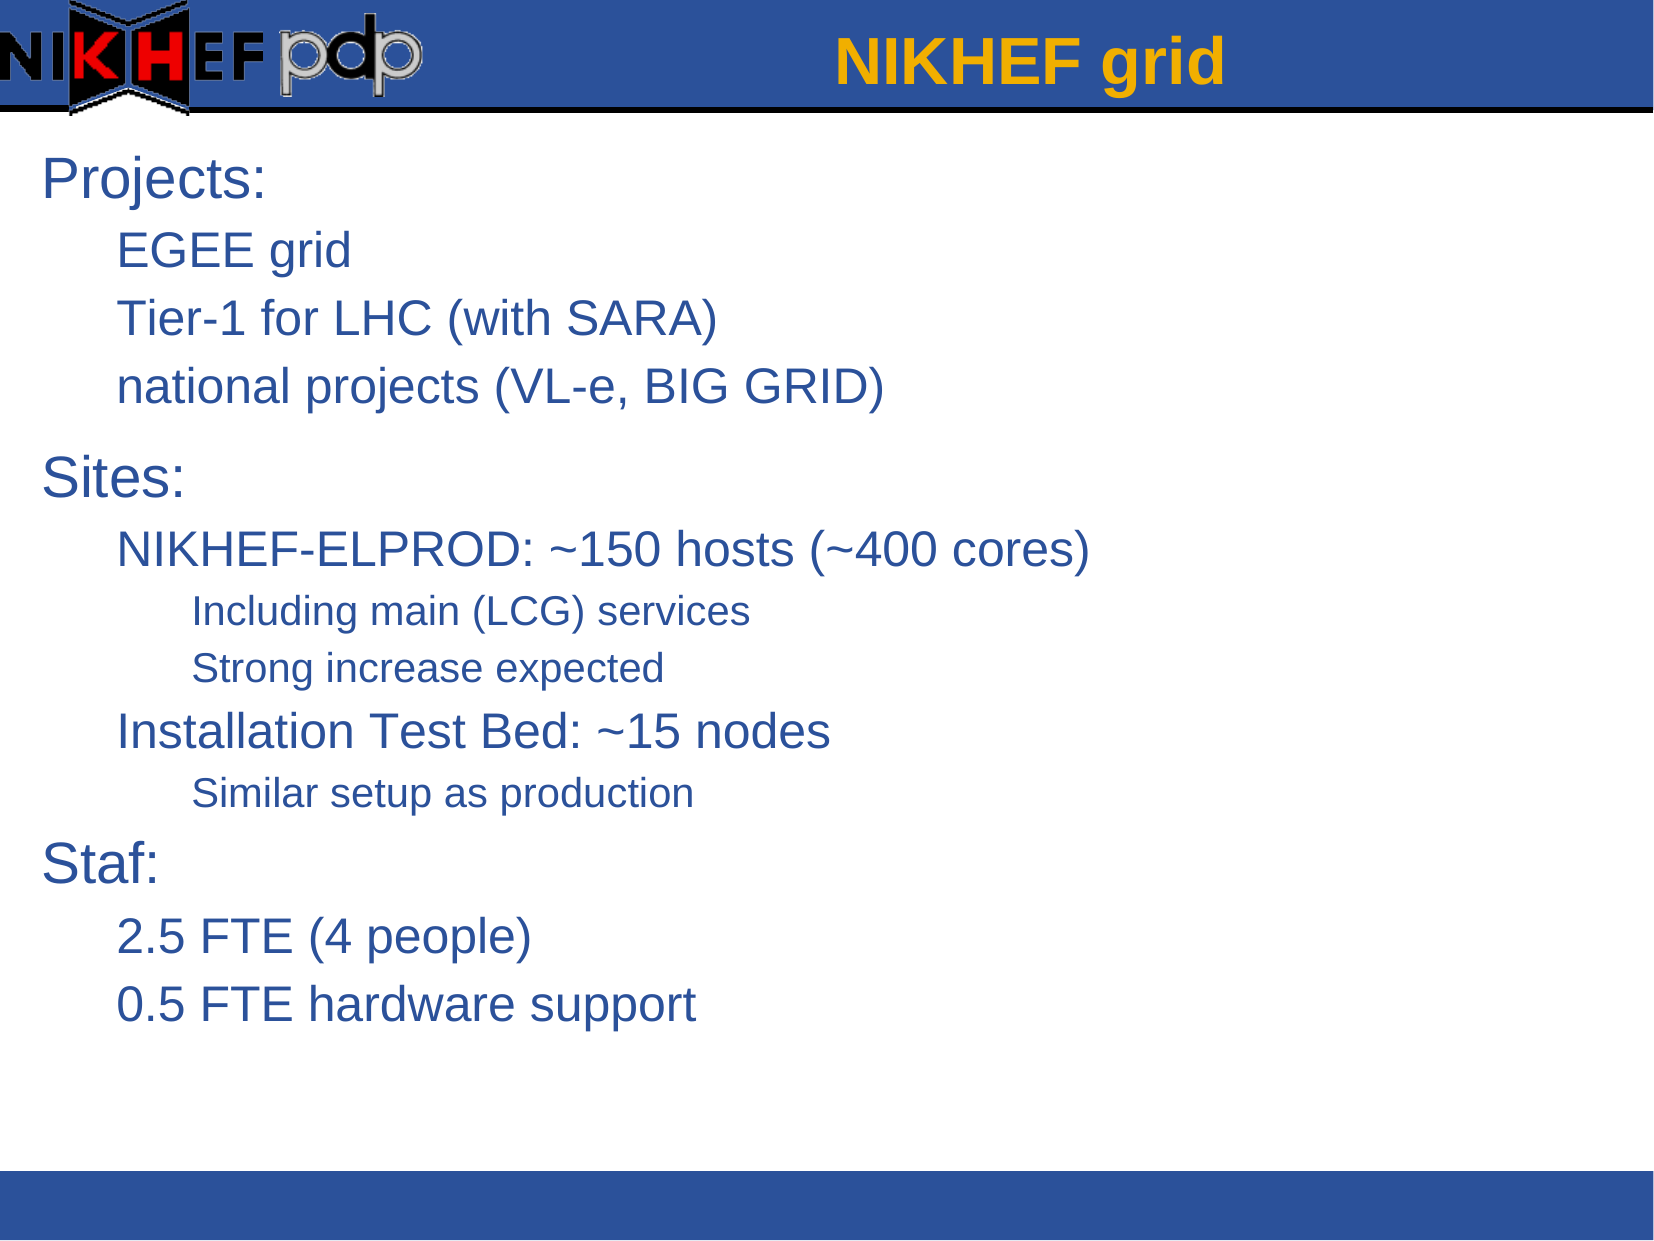

# NIKHEF grid
Projects:
EGEE grid
Tier-1 for LHC (with SARA)
national projects (VL-e, BIG GRID)
Sites:
NIKHEF-ELPROD: ~150 hosts (~400 cores)
Including main (LCG) services
Strong increase expected
Installation Test Bed: ~15 nodes
Similar setup as production
Staf:
2.5 FTE (4 people)
0.5 FTE hardware support